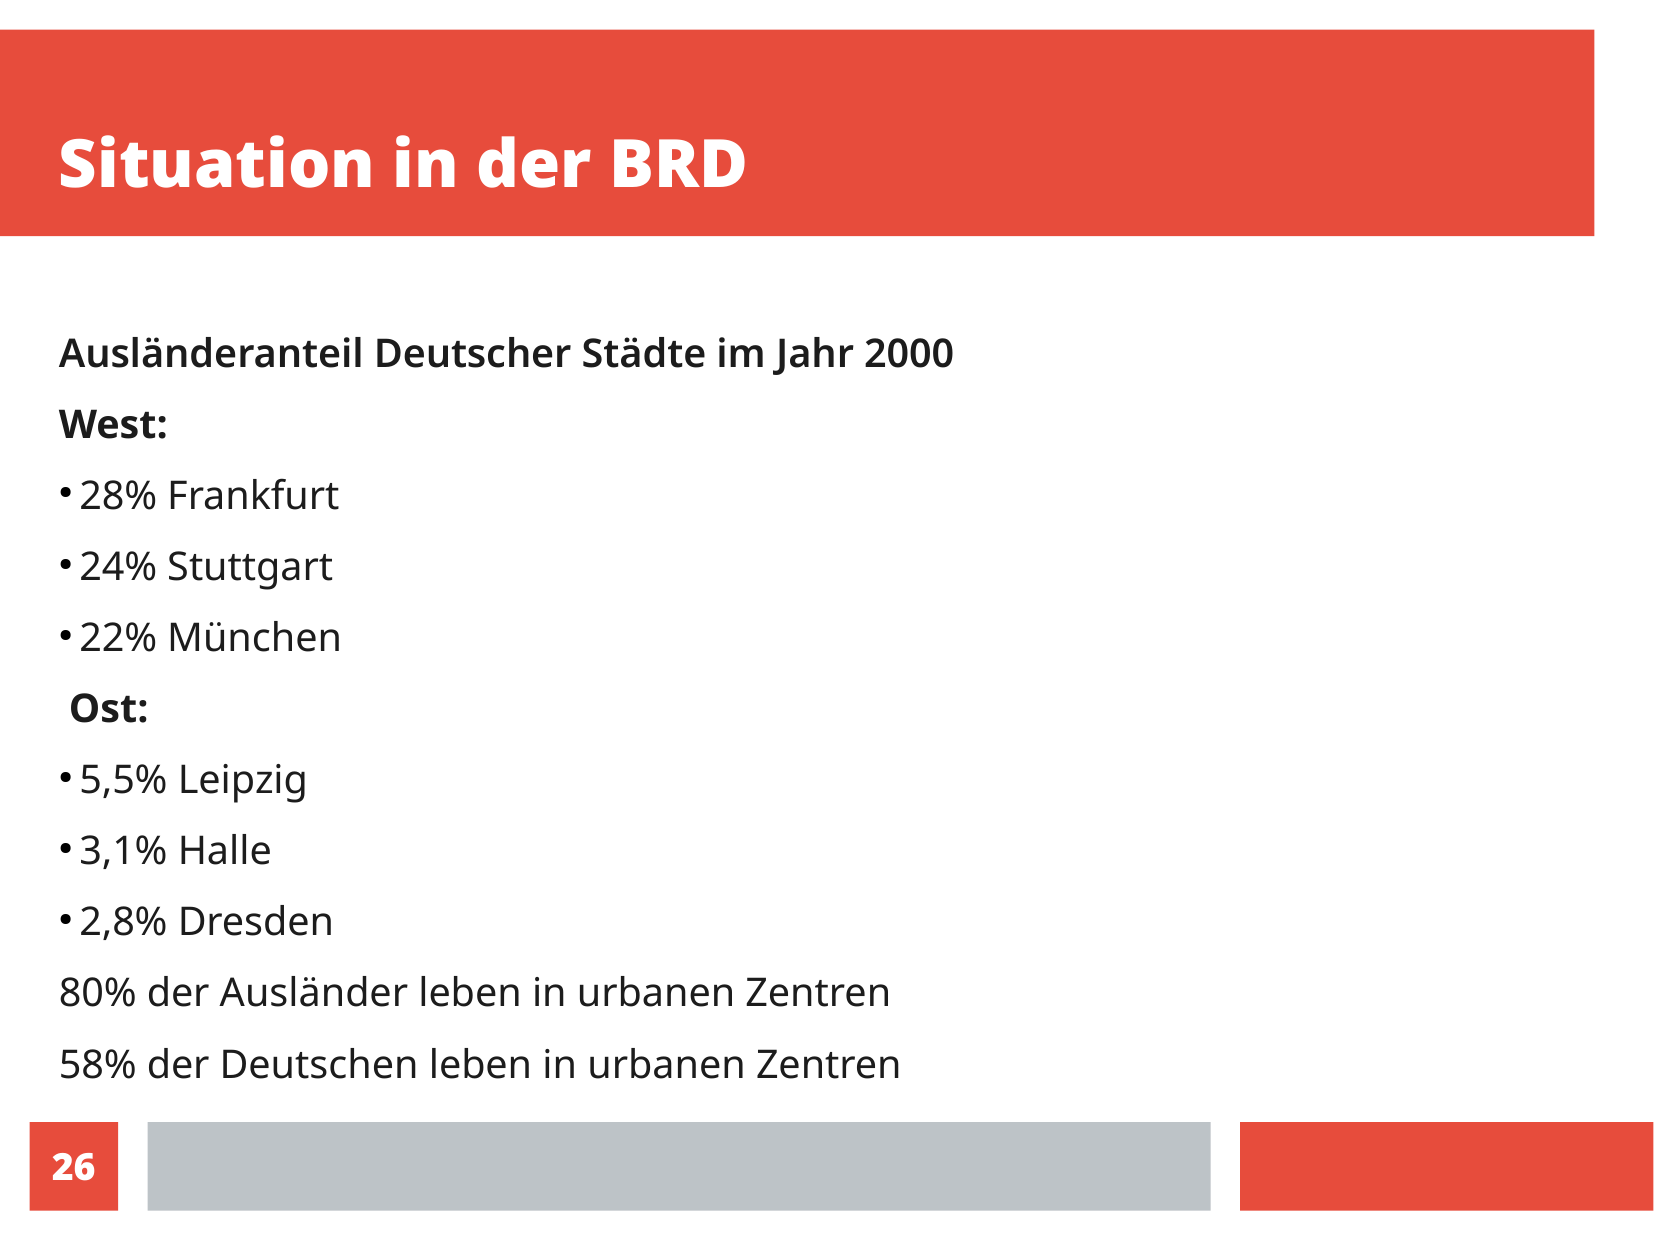

# Situation in der BRD
Ausländeranteil Deutscher Städte im Jahr 2000
West:
 28% Frankfurt
 24% Stuttgart
 22% München
Ost:
 5,5% Leipzig
 3,1% Halle
 2,8% Dresden
80% der Ausländer leben in urbanen Zentren
58% der Deutschen leben in urbanen Zentren
26